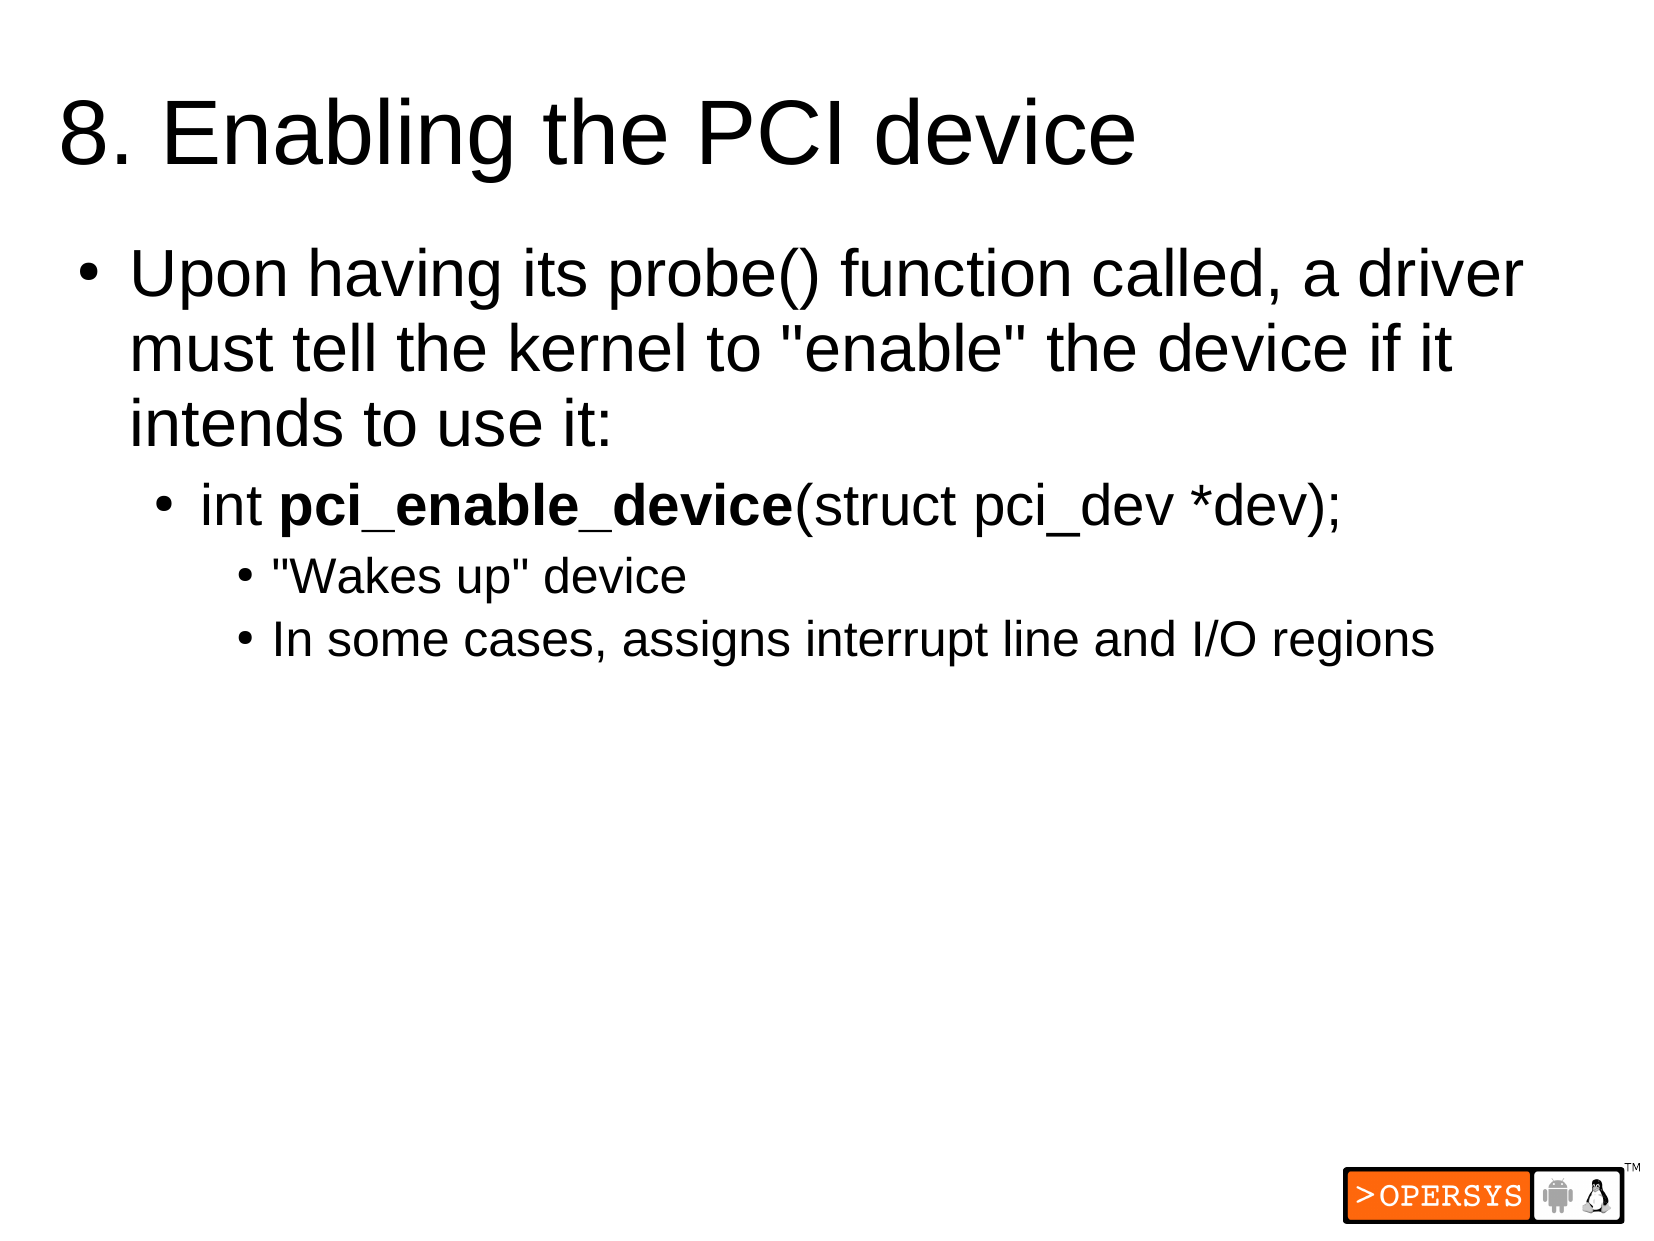

# 8. Enabling the PCI device
Upon having its probe() function called, a driver must tell the kernel to "enable" the device if it intends to use it:
int pci_enable_device(struct pci_dev *dev);
"Wakes up" device
In some cases, assigns interrupt line and I/O regions